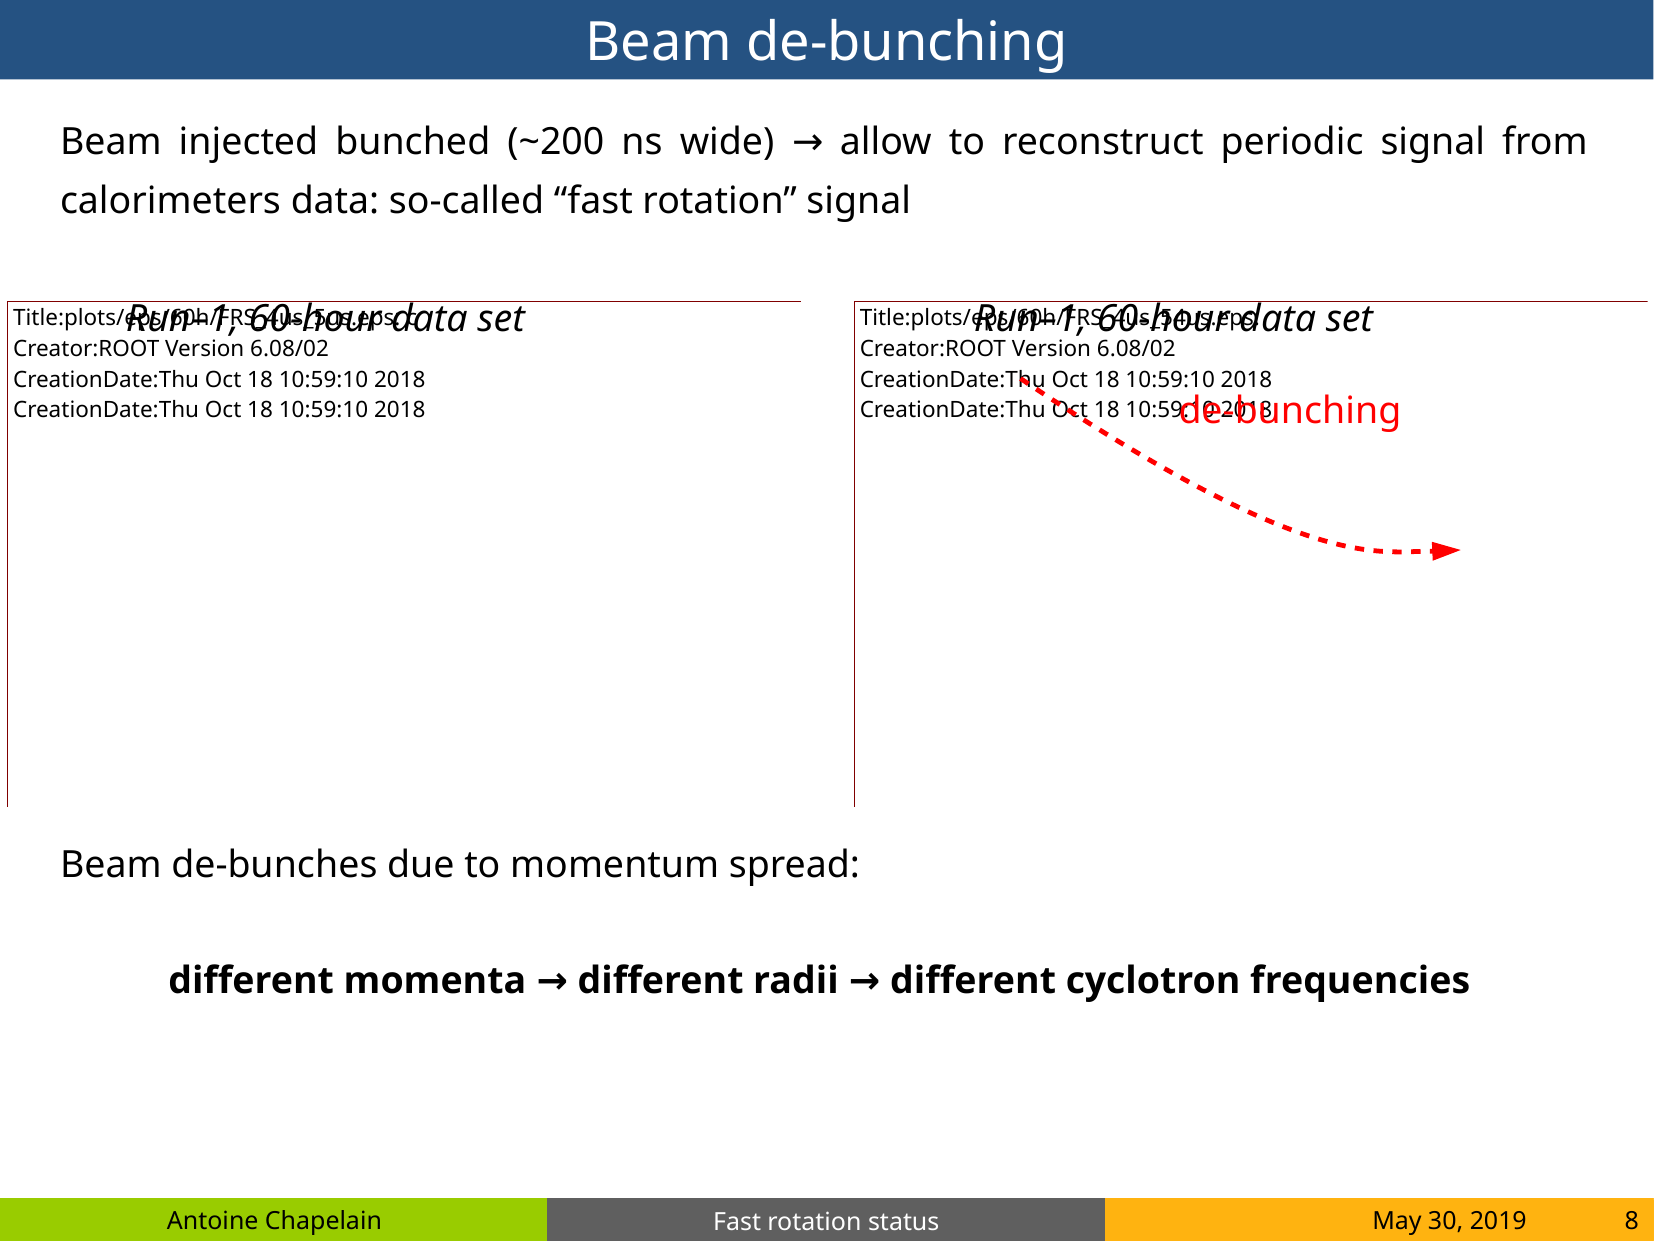

# Beam de-bunching
Beam injected bunched (~200 ns wide) → allow to reconstruct periodic signal from calorimeters data: so-called “fast rotation” signal
Beam de-bunches due to momentum spread:
different momenta → different radii → different cyclotron frequencies
Run–1, 60-hour data set
Run–1, 60-hour data set
de-bunching